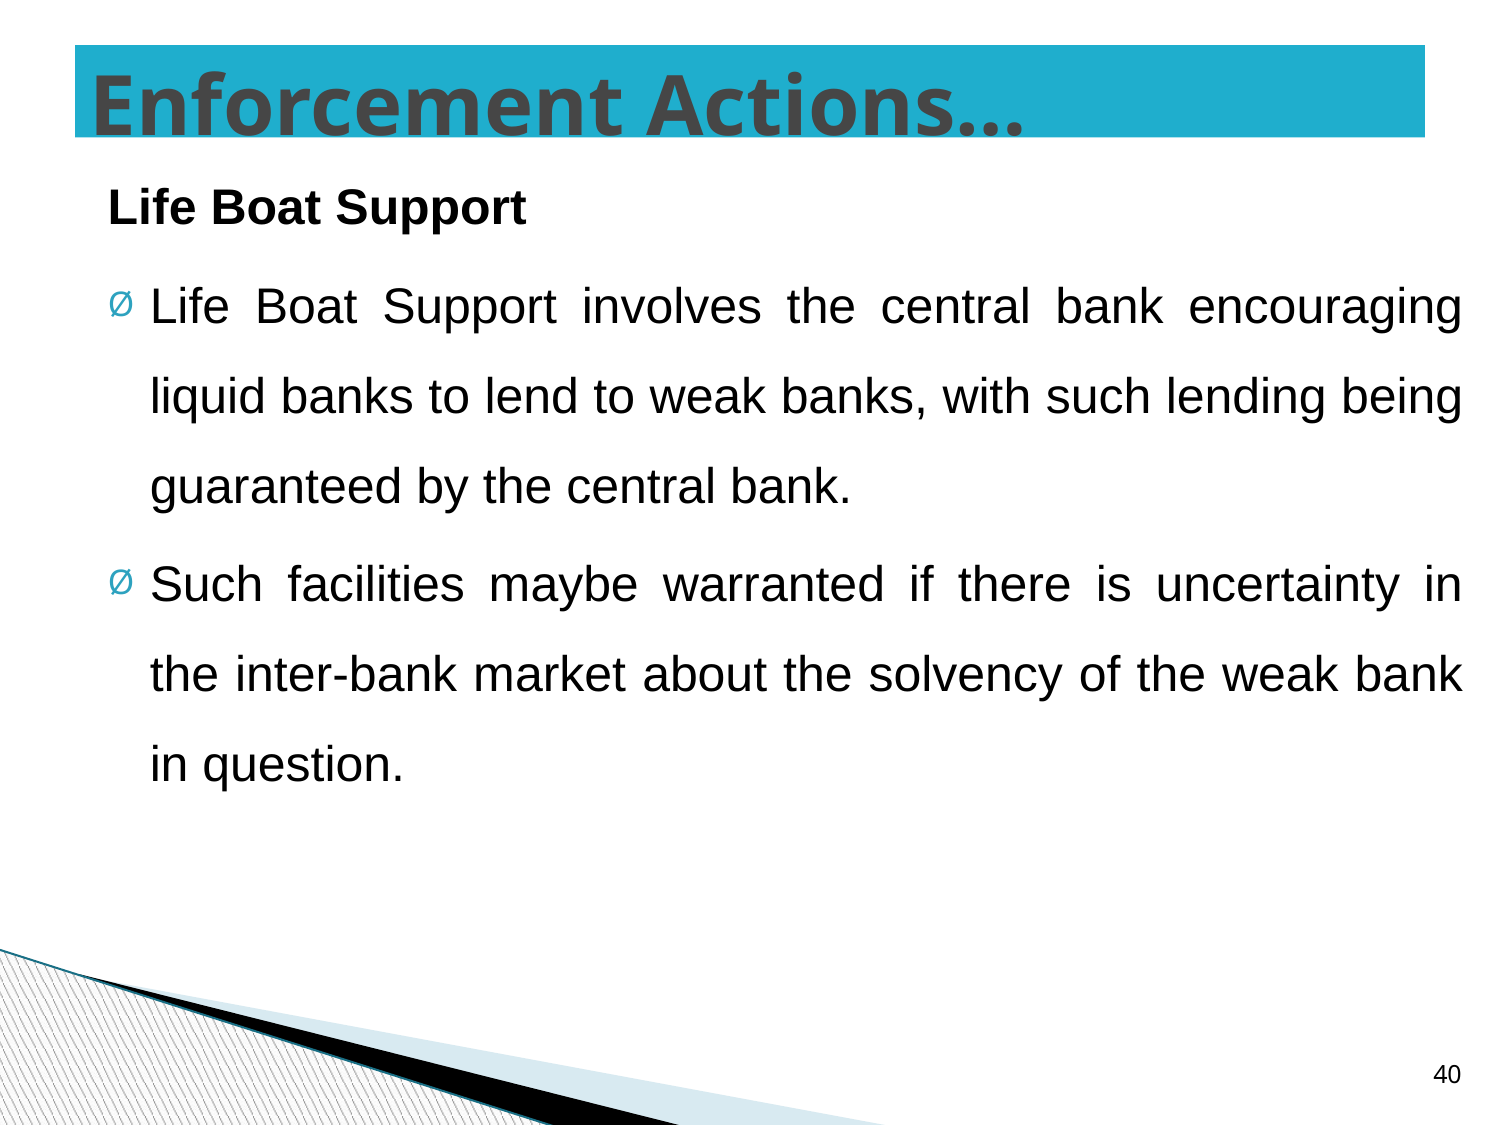

# Enforcement Actions…
Life Boat Support
Life Boat Support involves the central bank encouraging liquid banks to lend to weak banks, with such lending being guaranteed by the central bank.
Such facilities maybe warranted if there is uncertainty in the inter-bank market about the solvency of the weak bank in question.